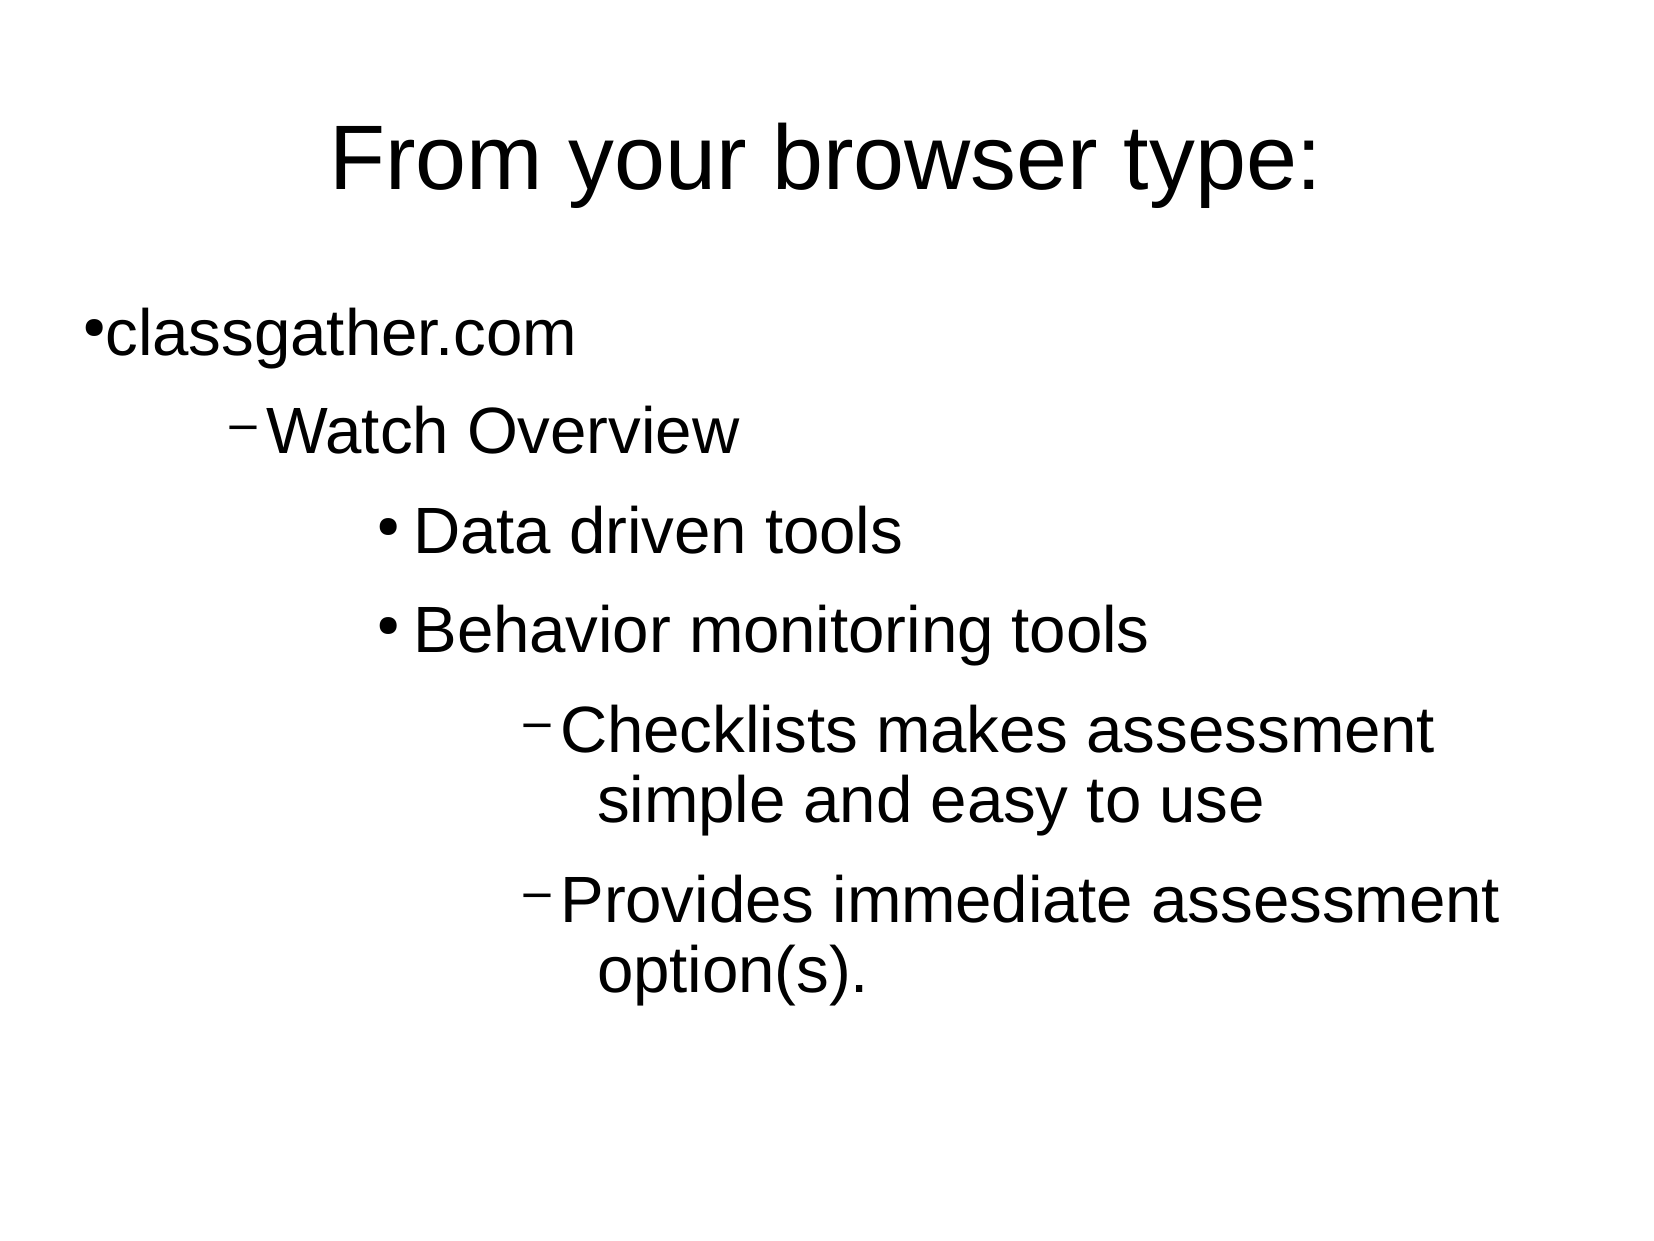

# From your browser type:
classgather.com
Watch Overview
Data driven tools
Behavior monitoring tools
Checklists makes assessment simple and easy to use
Provides immediate assessment option(s).